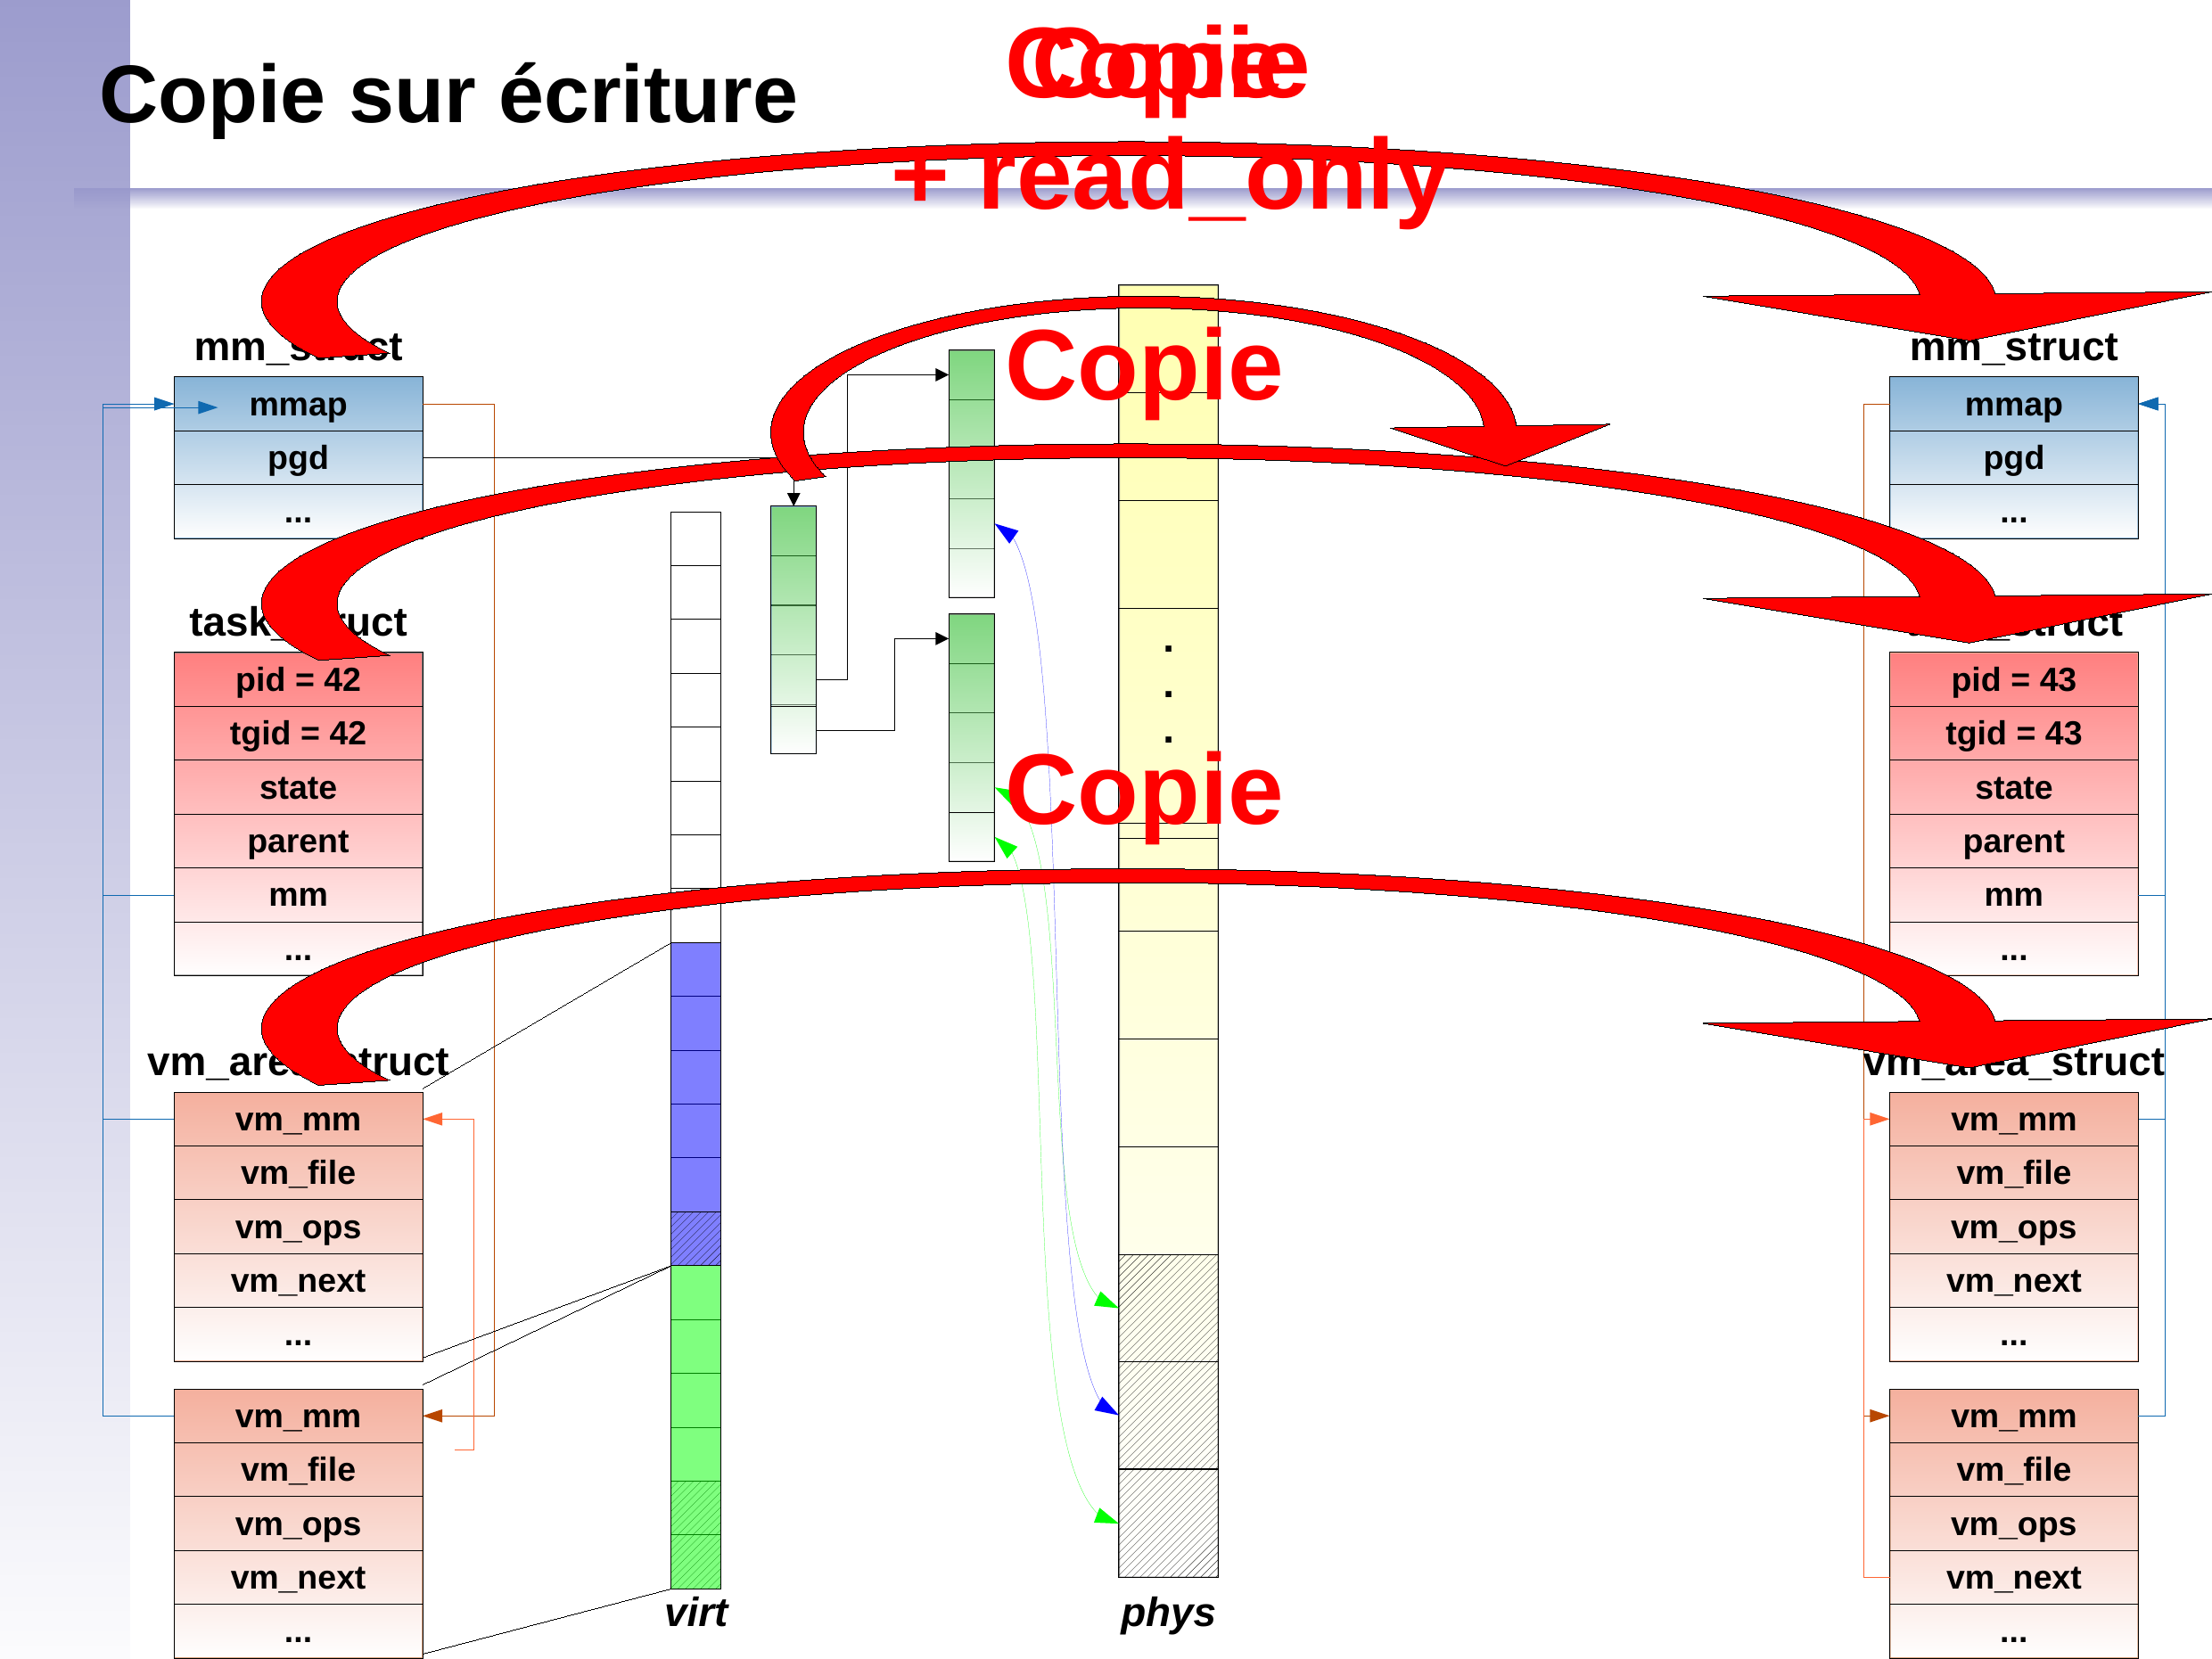

# Copie sur écriture
Copie
Copie
+ read_only
Copie
mm_struct
mm_struct
mmap
pgd
...
mmap
vm_area_struct
vm_mm
vm_file
vm_ops
vm_next
...
vm_mm
vm_file
vm_ops
vm_next
...
pgd
...
task_struct
task_struct
pid = 43
tgid = 43
state
parent
mm
...
.
.
.
pid = 42
tgid = 42
Copie
state
parent
mm
...
vm_area_struct
vm_mm
vm_file
vm_ops
vm_next
...
vm_mm
vm_file
vm_ops
vm_next
virt
phys
...